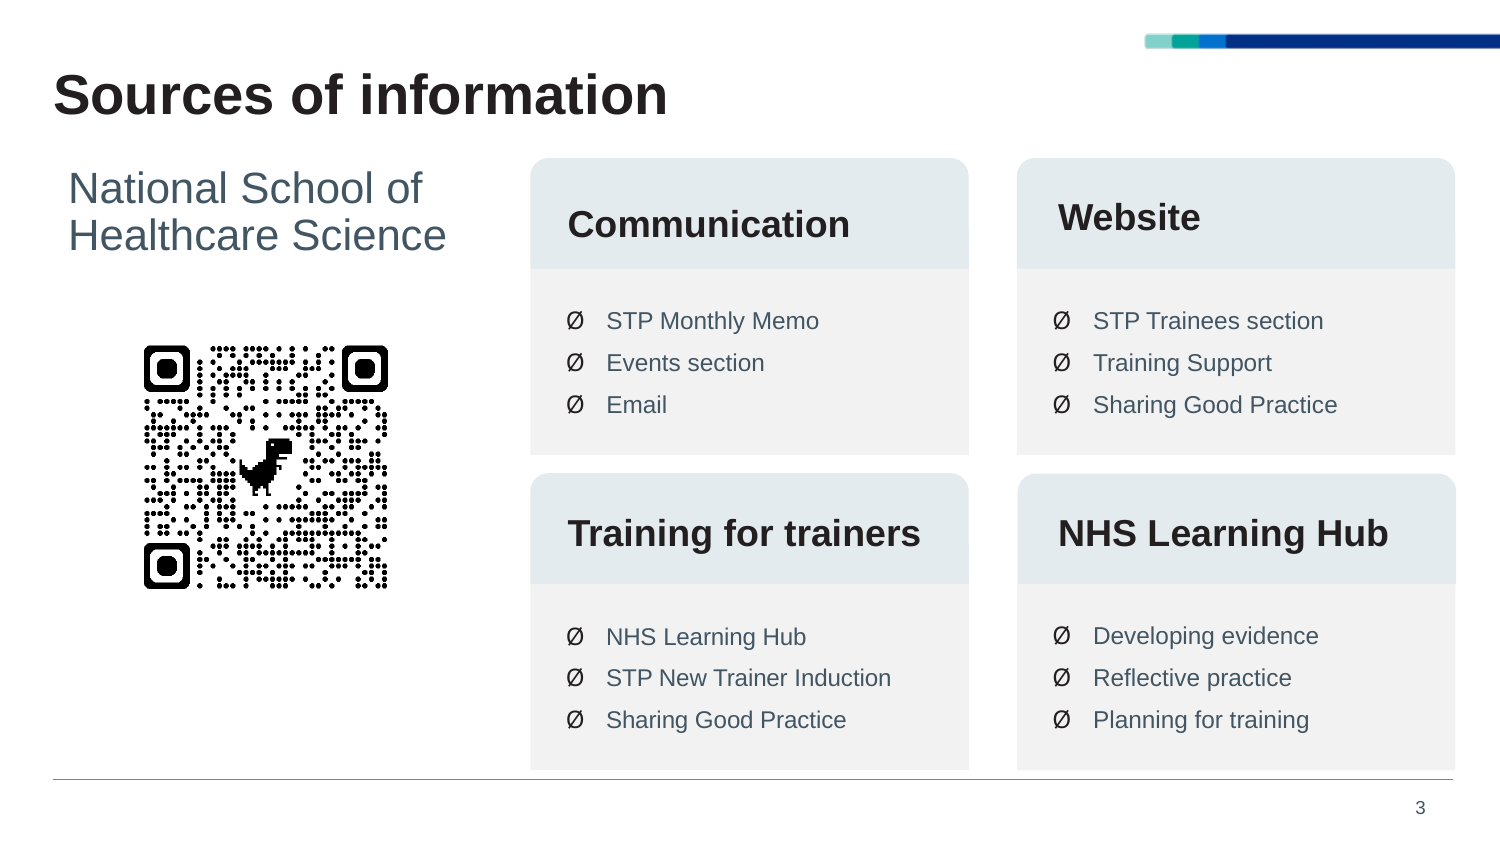

Sources of information
National School of Healthcare Science
Website
Communication
# STP Monthly Memo
Events section
Email
STP Trainees section
Training Support
Sharing Good Practice
Training for trainers
NHS Learning Hub
NHS Learning Hub
STP New Trainer Induction
Sharing Good Practice
Developing evidence
Reflective practice
Planning for training